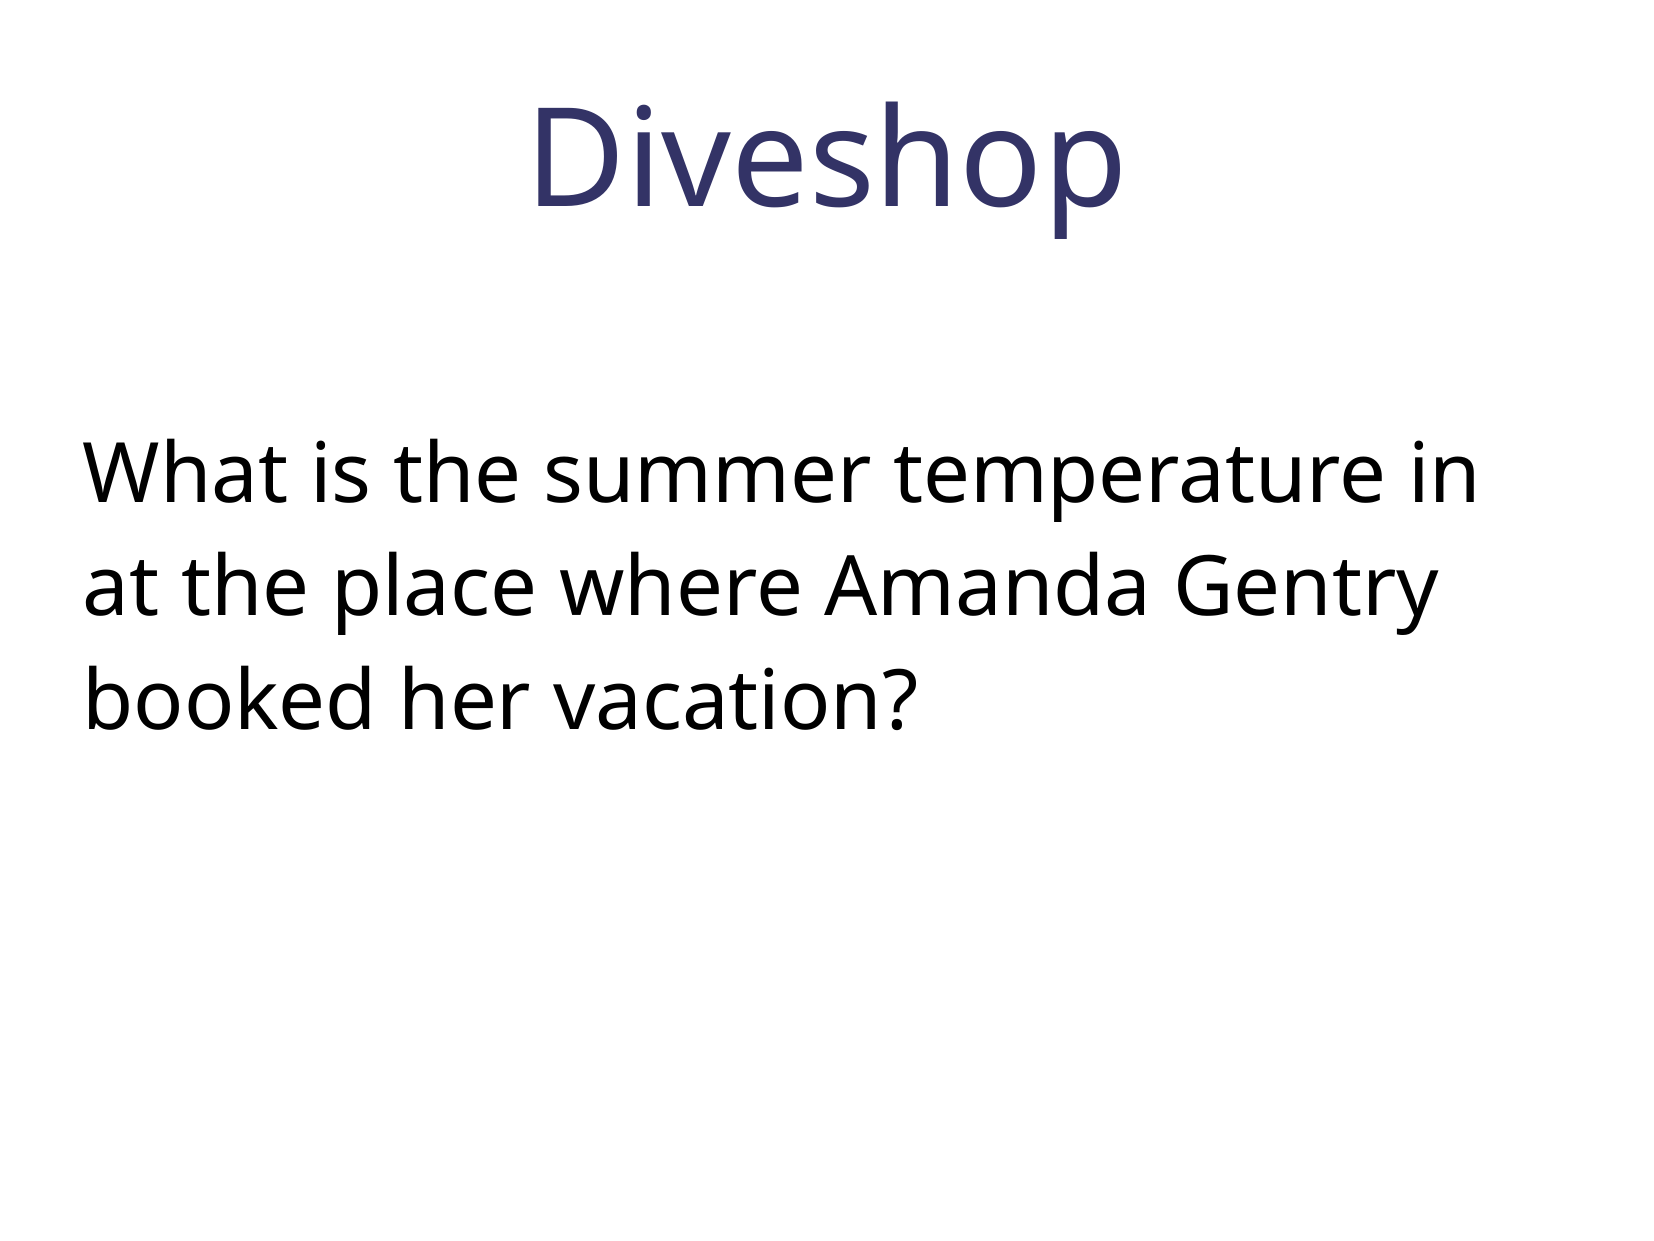

# Diveshop
What is the summer temperature in at the place where Amanda Gentry booked her vacation?